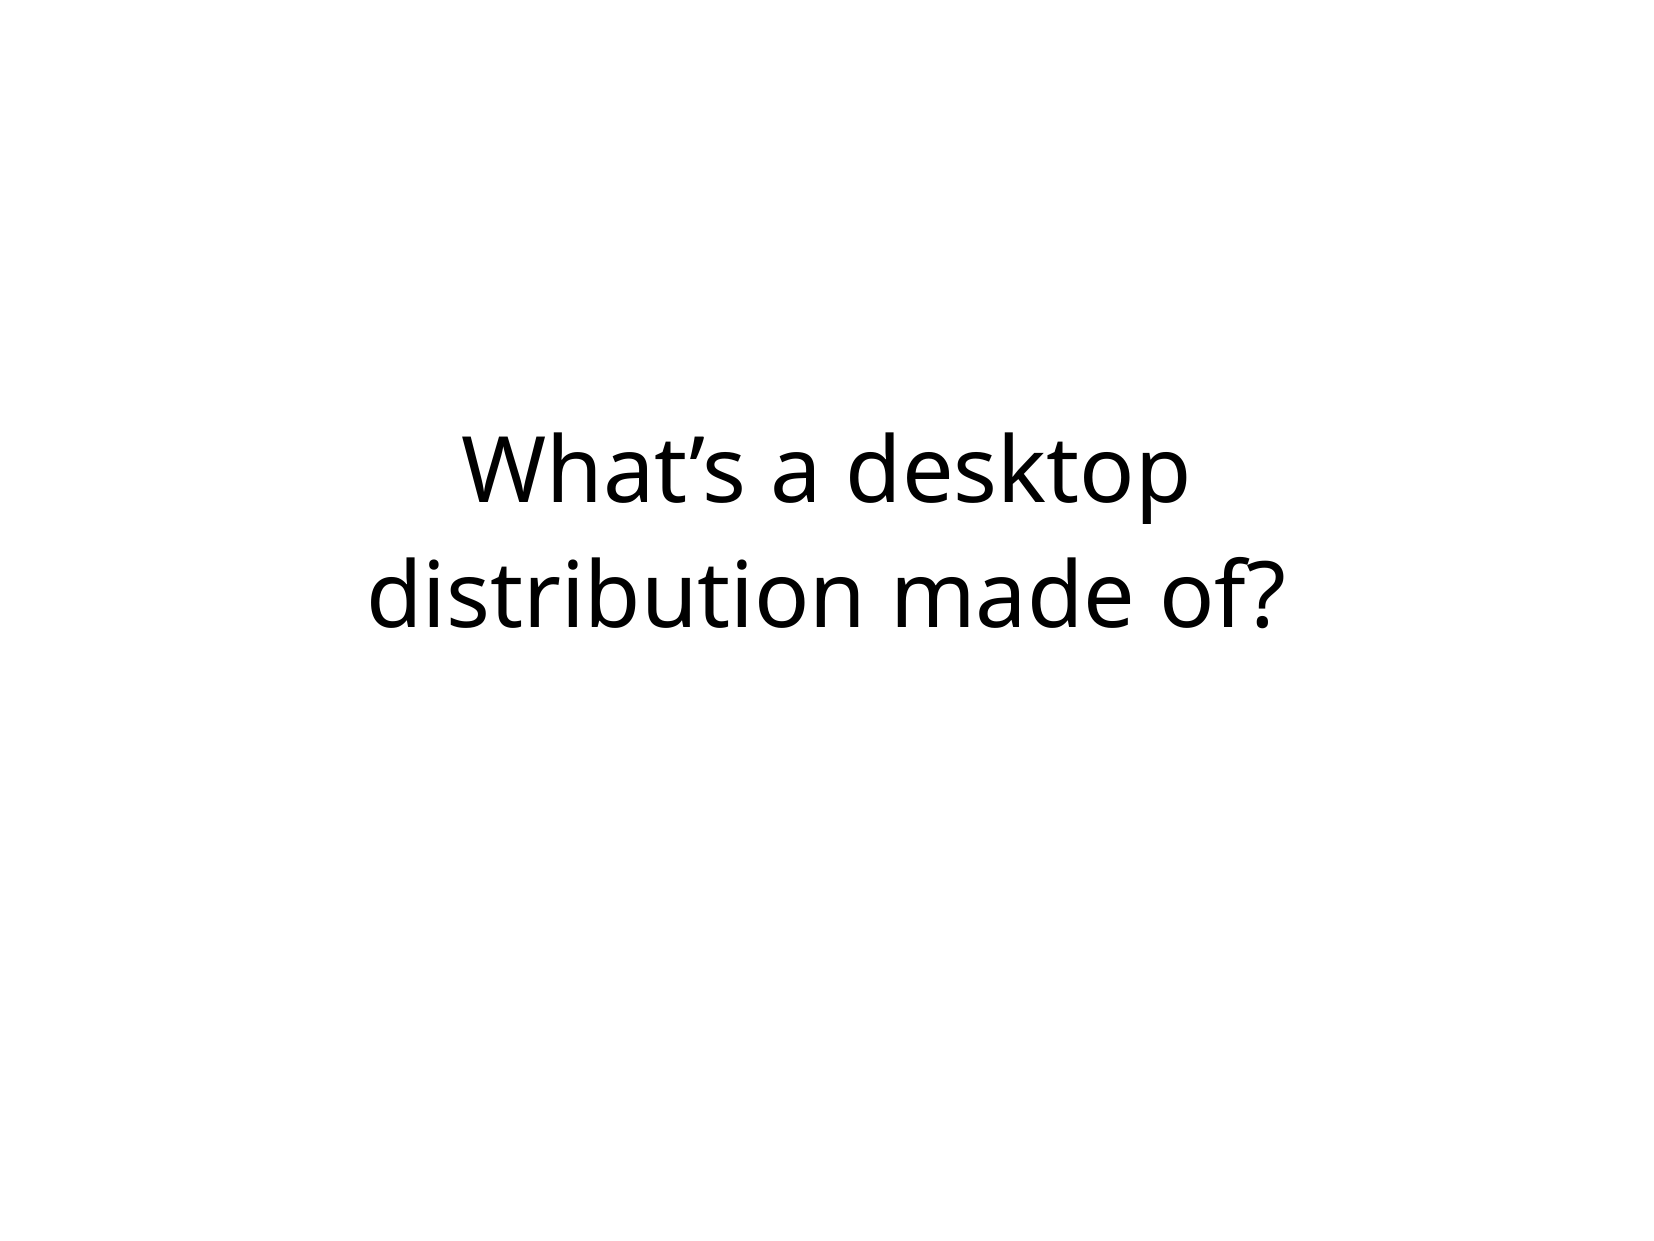

# What’s a desktop
distribution made of?